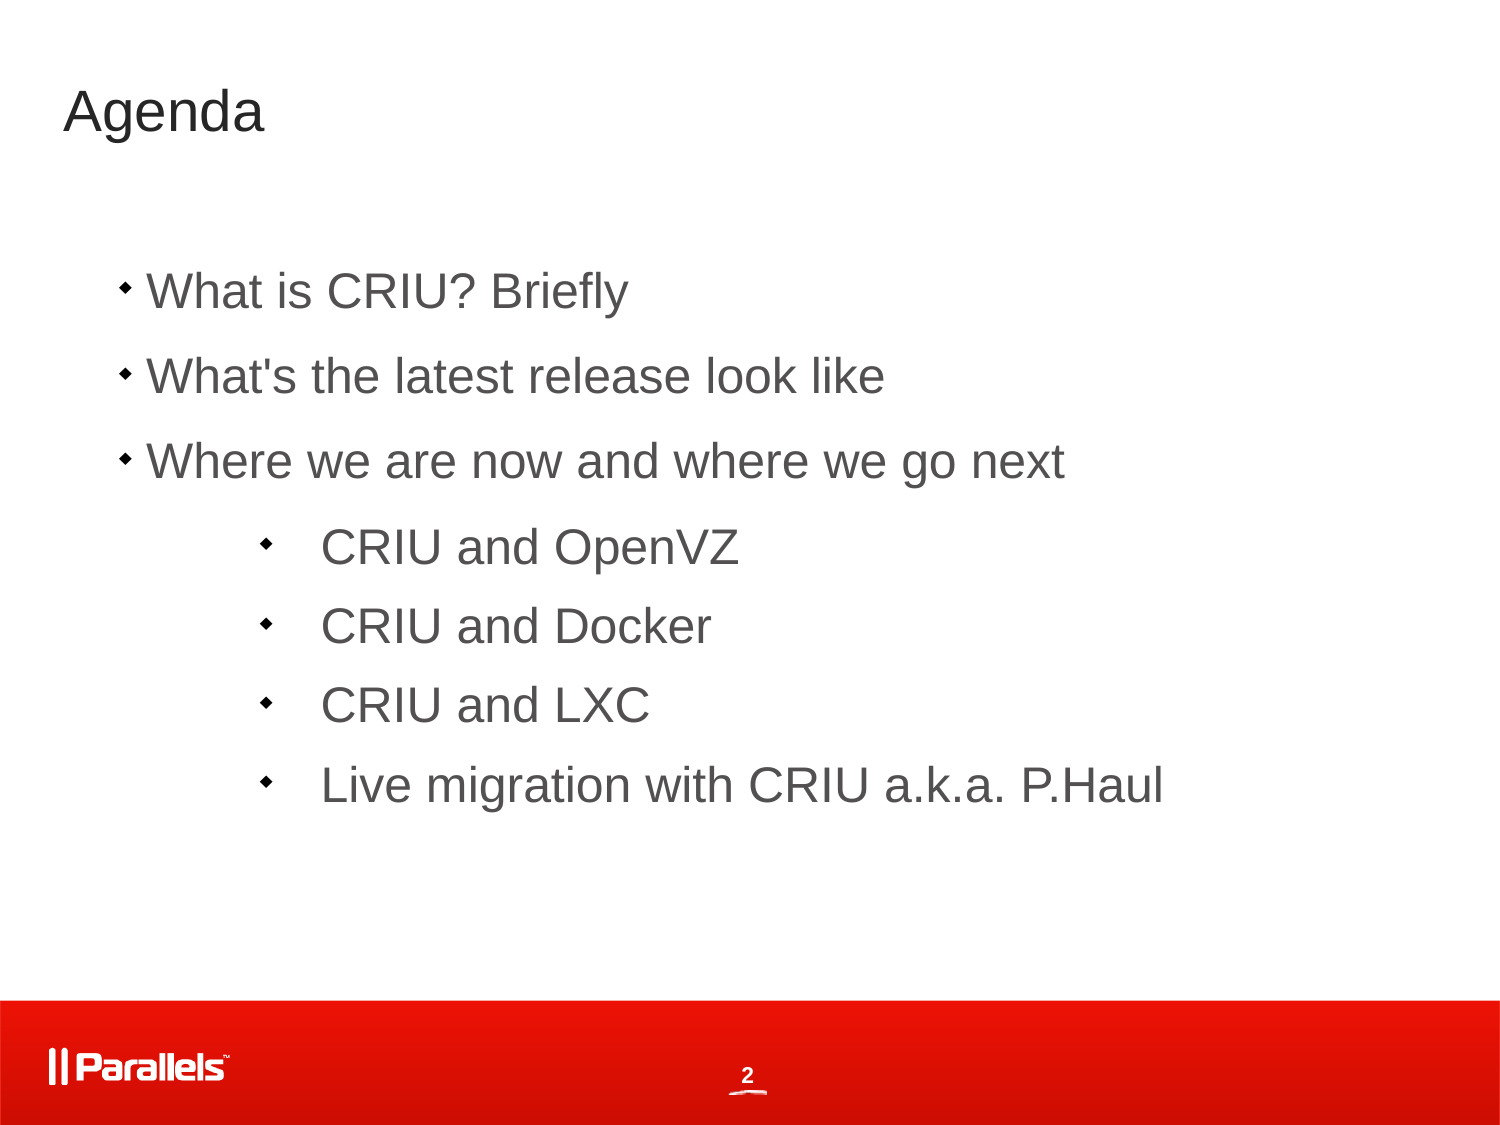

# Agenda
 What is CRIU? Briefly
 What's the latest release look like
 Where we are now and where we go next
 CRIU and OpenVZ
 CRIU and Docker
 CRIU and LXC
 Live migration with CRIU a.k.a. P.Haul